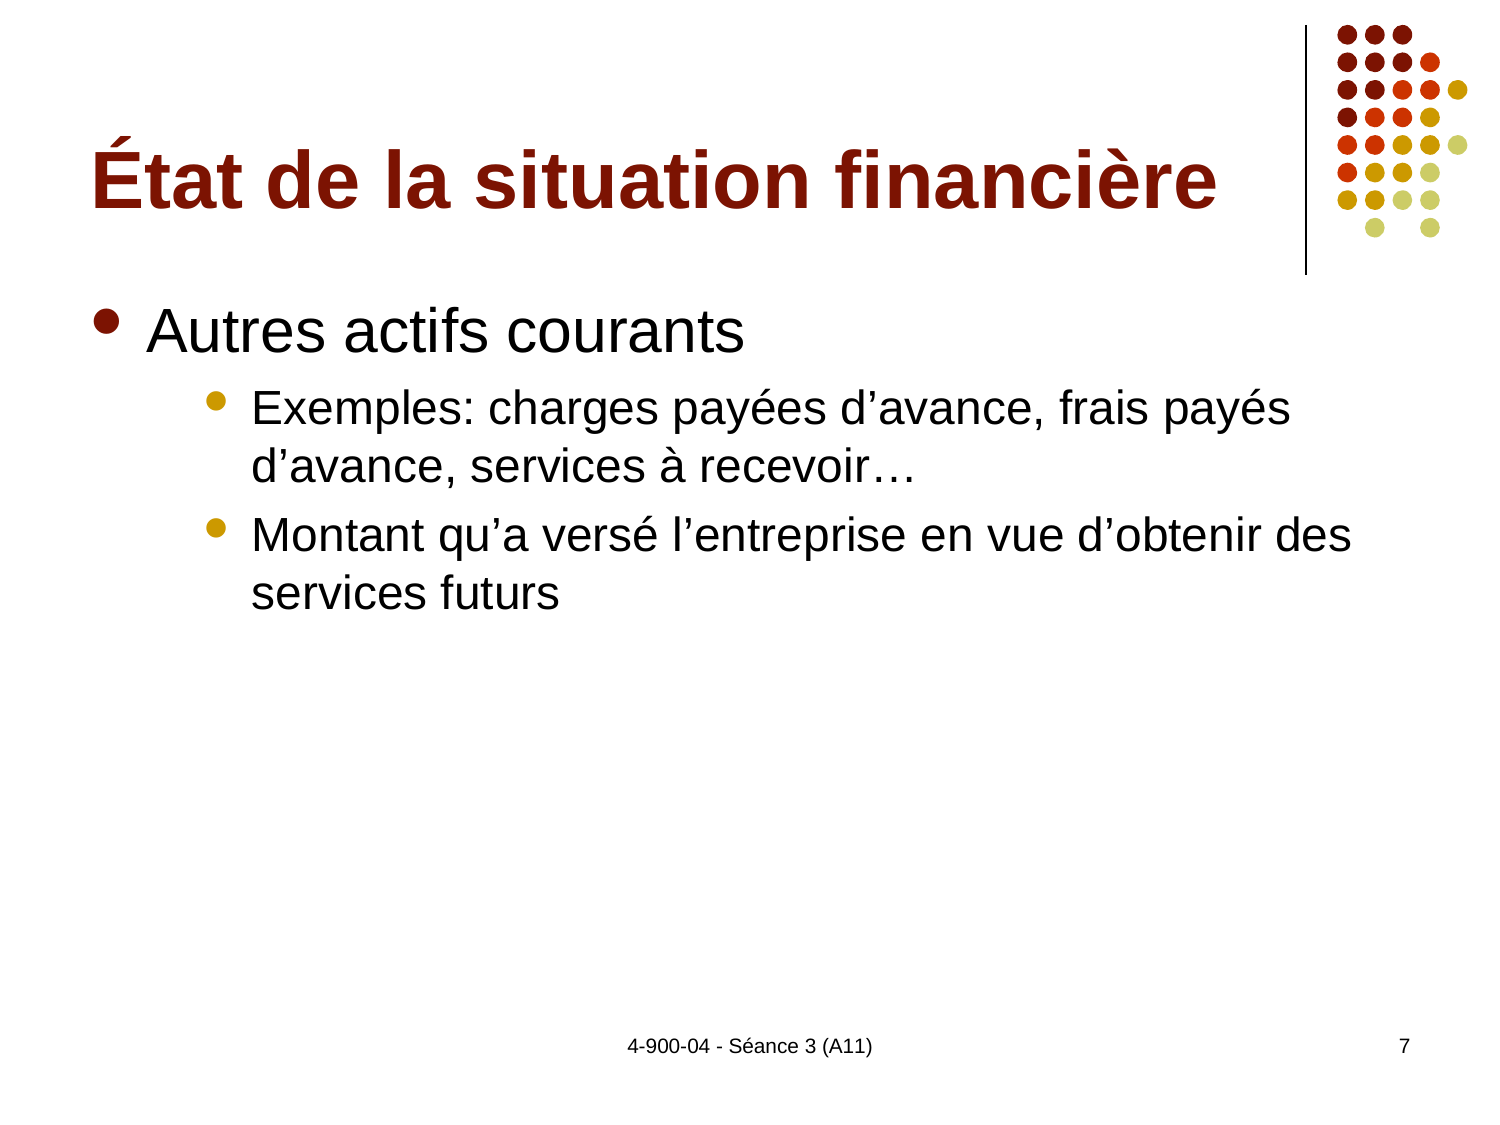

# État de la situation financière
Autres actifs courants
Exemples: charges payées d’avance, frais payés d’avance, services à recevoir…
Montant qu’a versé l’entreprise en vue d’obtenir des services futurs
4-900-04 - Séance 3 (A11)